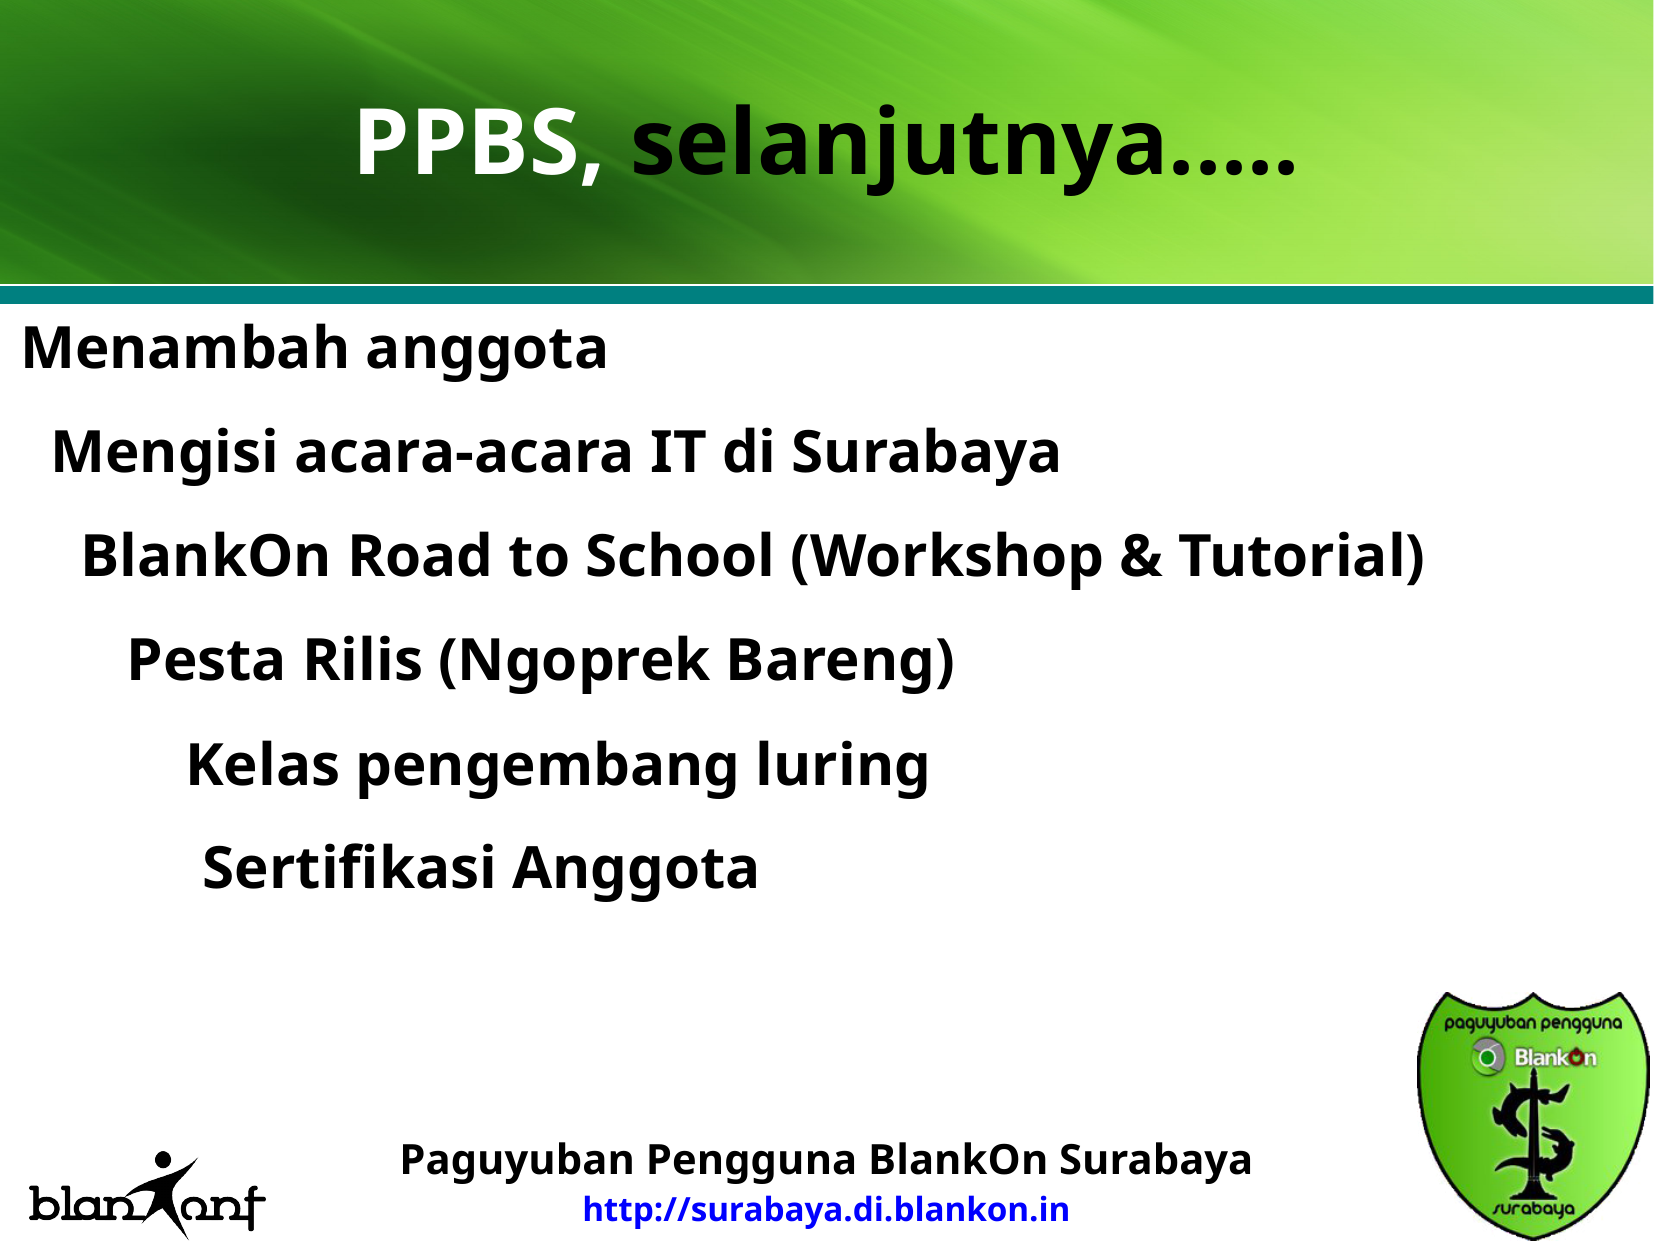

PPBS, selanjutnya.....
#
Menambah anggota
 Mengisi acara-acara IT di Surabaya
 BlankOn Road to School (Workshop & Tutorial)
 Pesta Rilis (Ngoprek Bareng)
	 Kelas pengembang luring
 Sertifikasi Anggota
Paguyuban Pengguna BlankOn Surabaya
http://surabaya.di.blankon.in